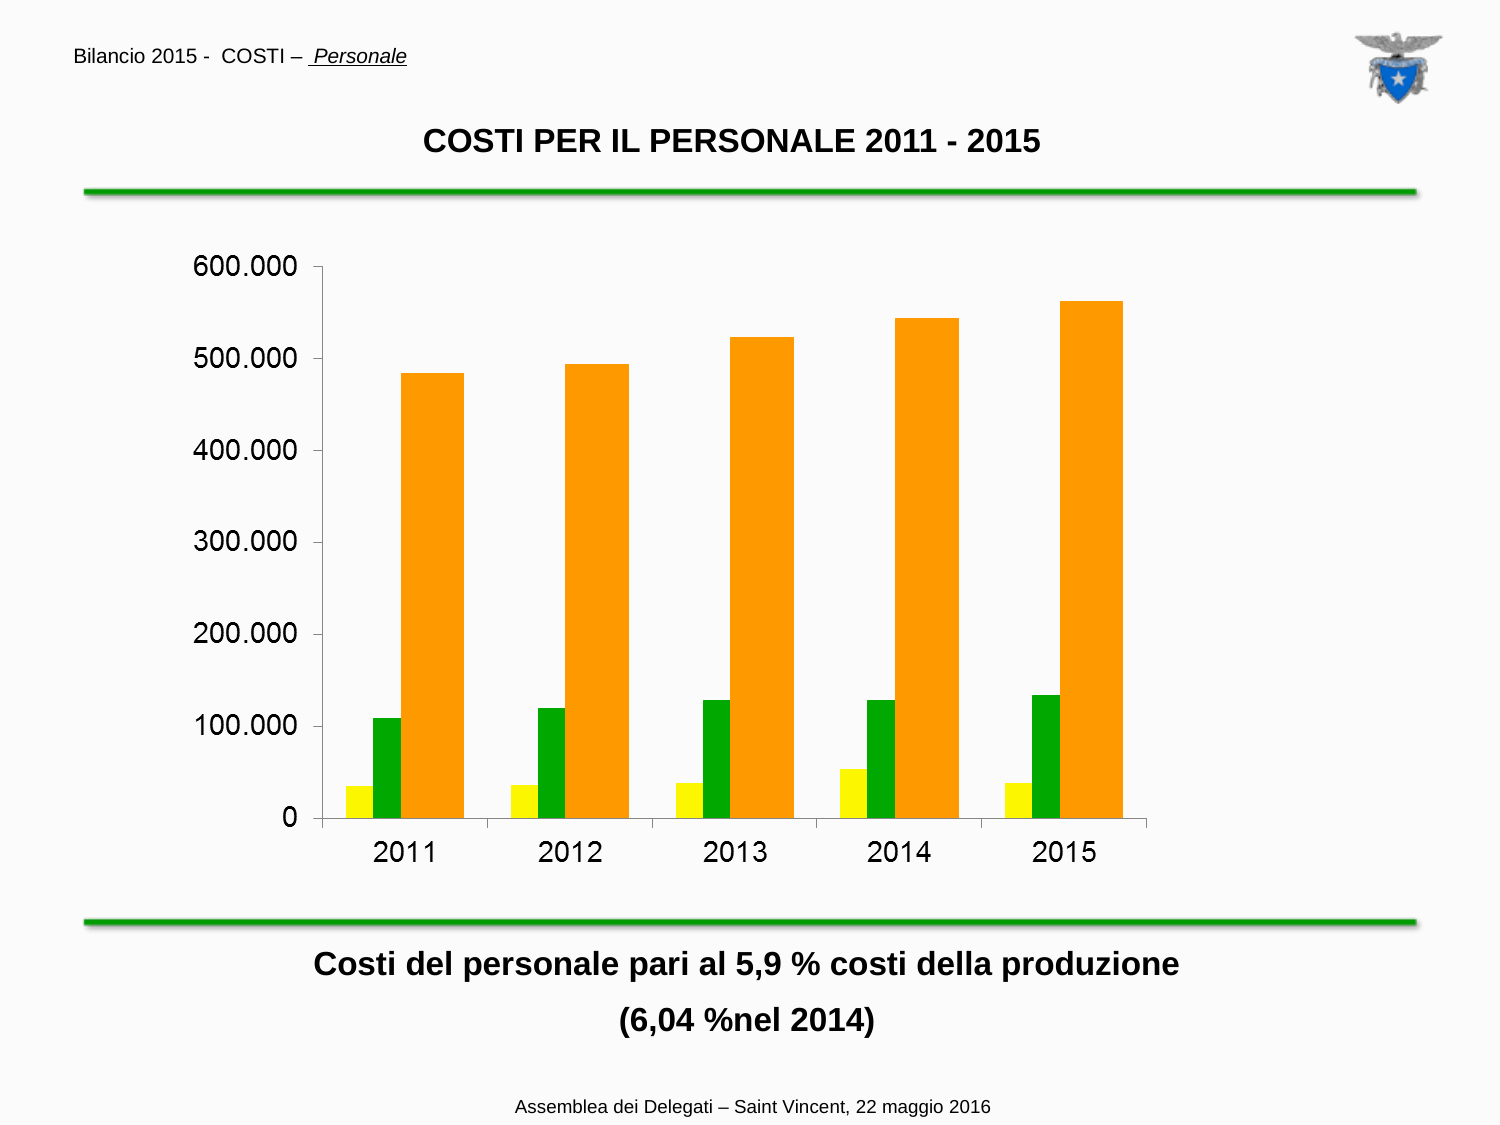

Bilancio 2015 - COSTI – Personale
COSTI PER IL PERSONALE 2011 - 2015
Costi del personale pari al 5,9 % costi della produzione
(6,04 %nel 2014)
Assemblea dei Delegati – Saint Vincent, 22 maggio 2016